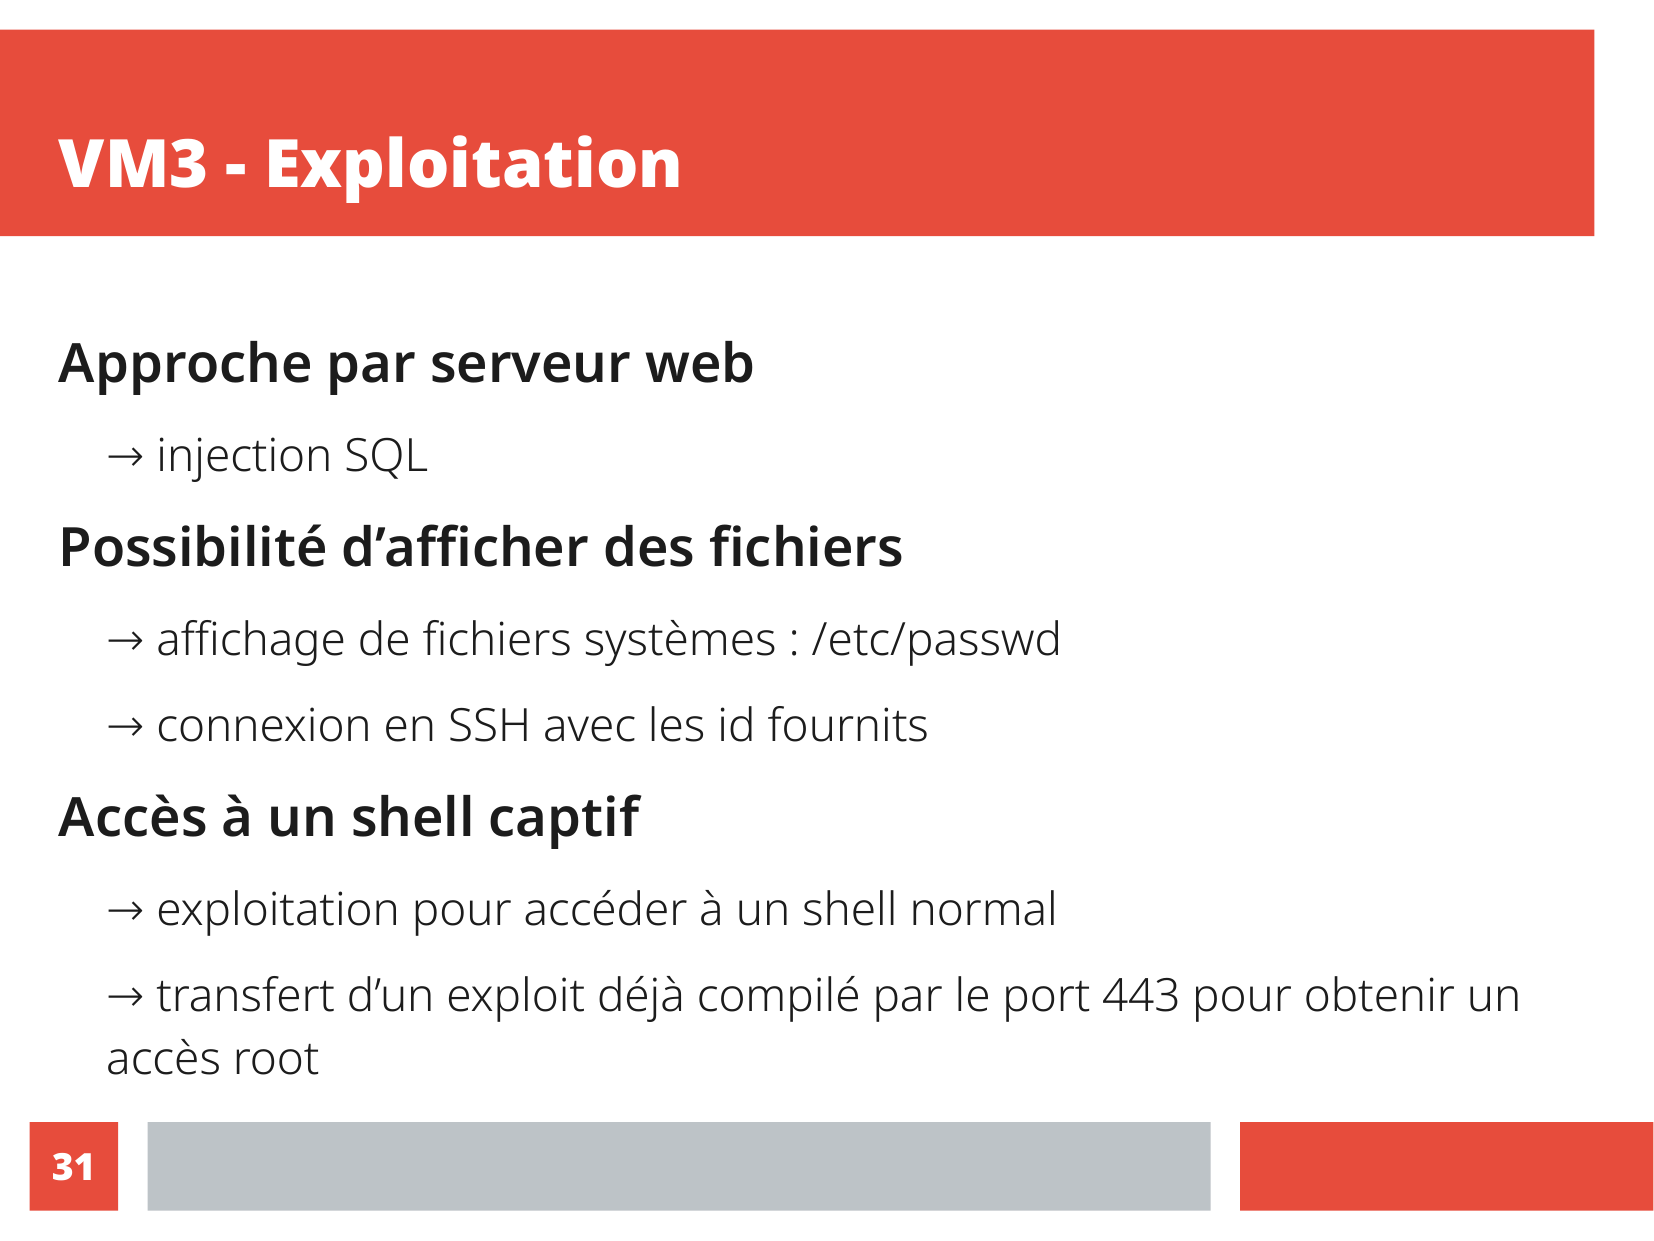

# VM3 - Exploitation
Approche par serveur web
→ injection SQL
Possibilité d’afficher des fichiers
→ affichage de fichiers systèmes : /etc/passwd
→ connexion en SSH avec les id fournits
Accès à un shell captif
→ exploitation pour accéder à un shell normal
→ transfert d’un exploit déjà compilé par le port 443 pour obtenir un accès root
31